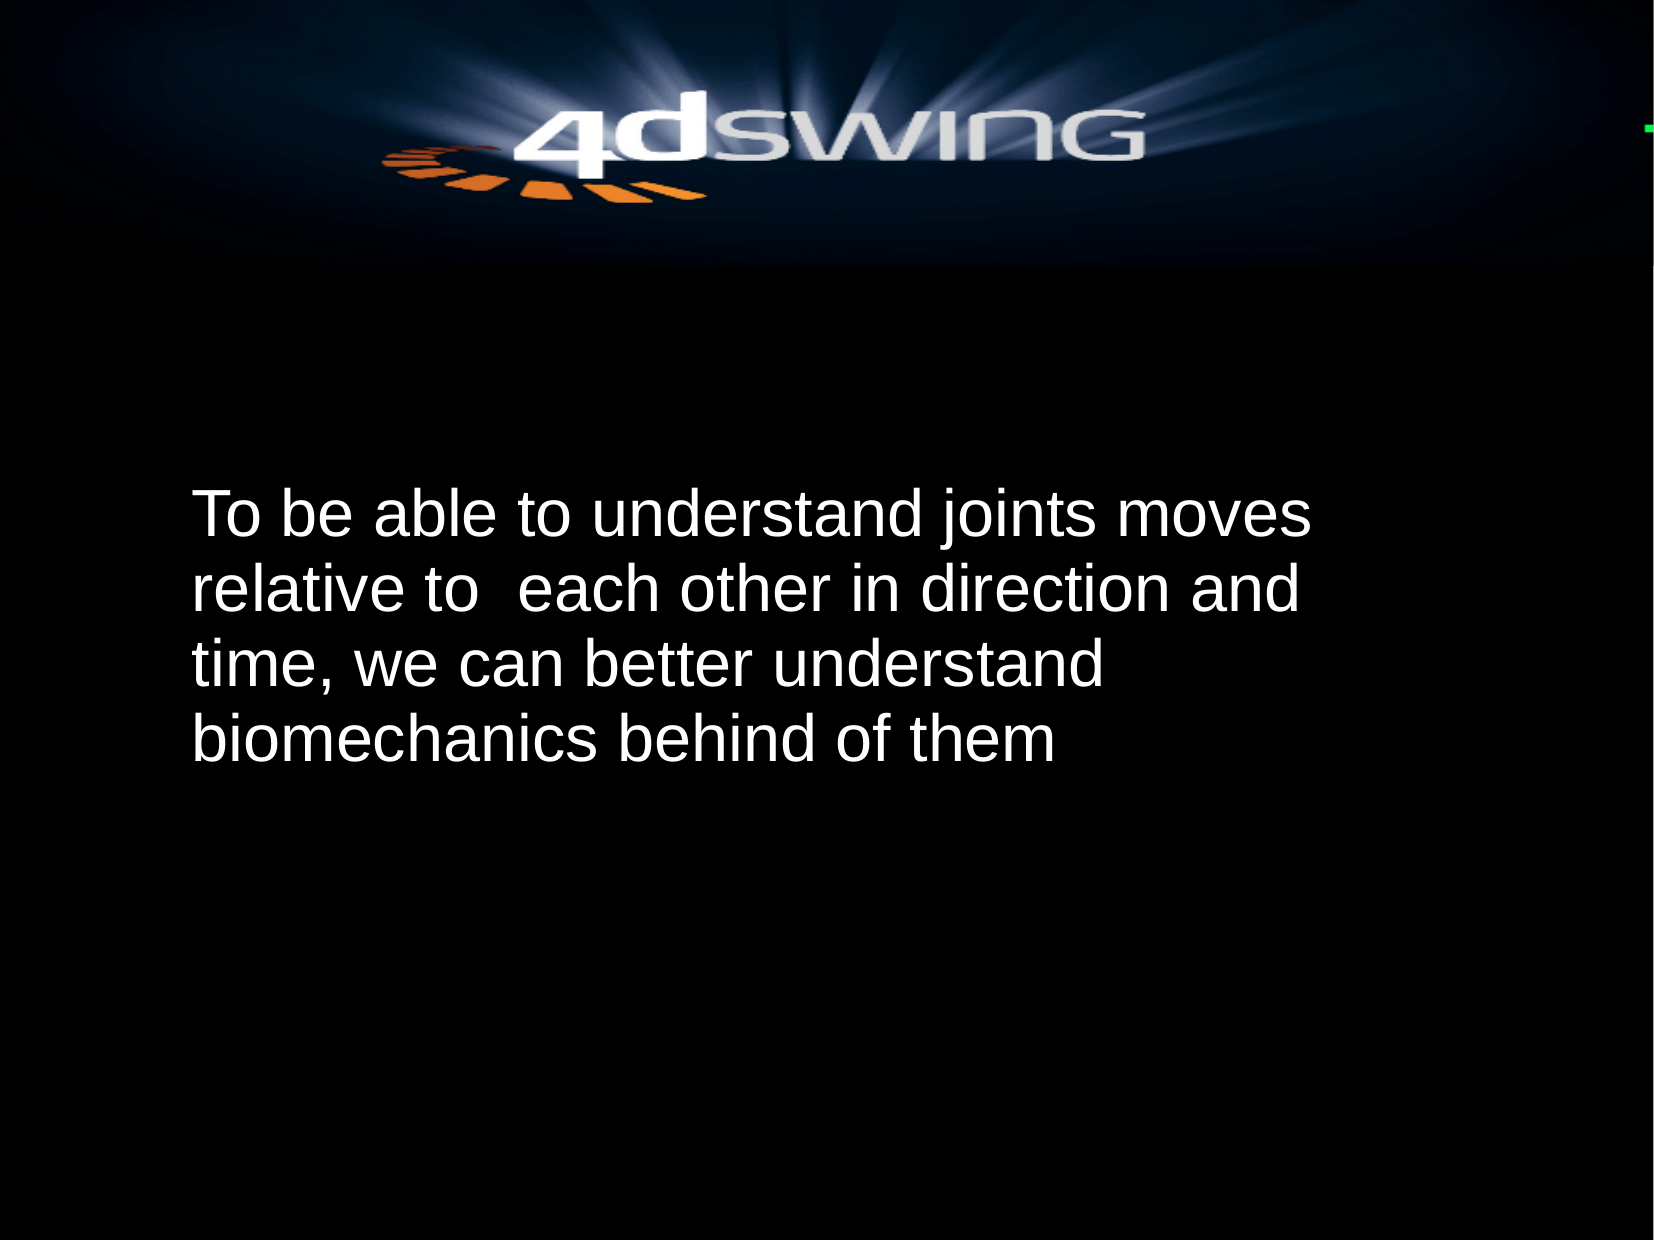

To be able to understand joints moves relative to each other in direction and time, we can better understand biomechanics behind of them